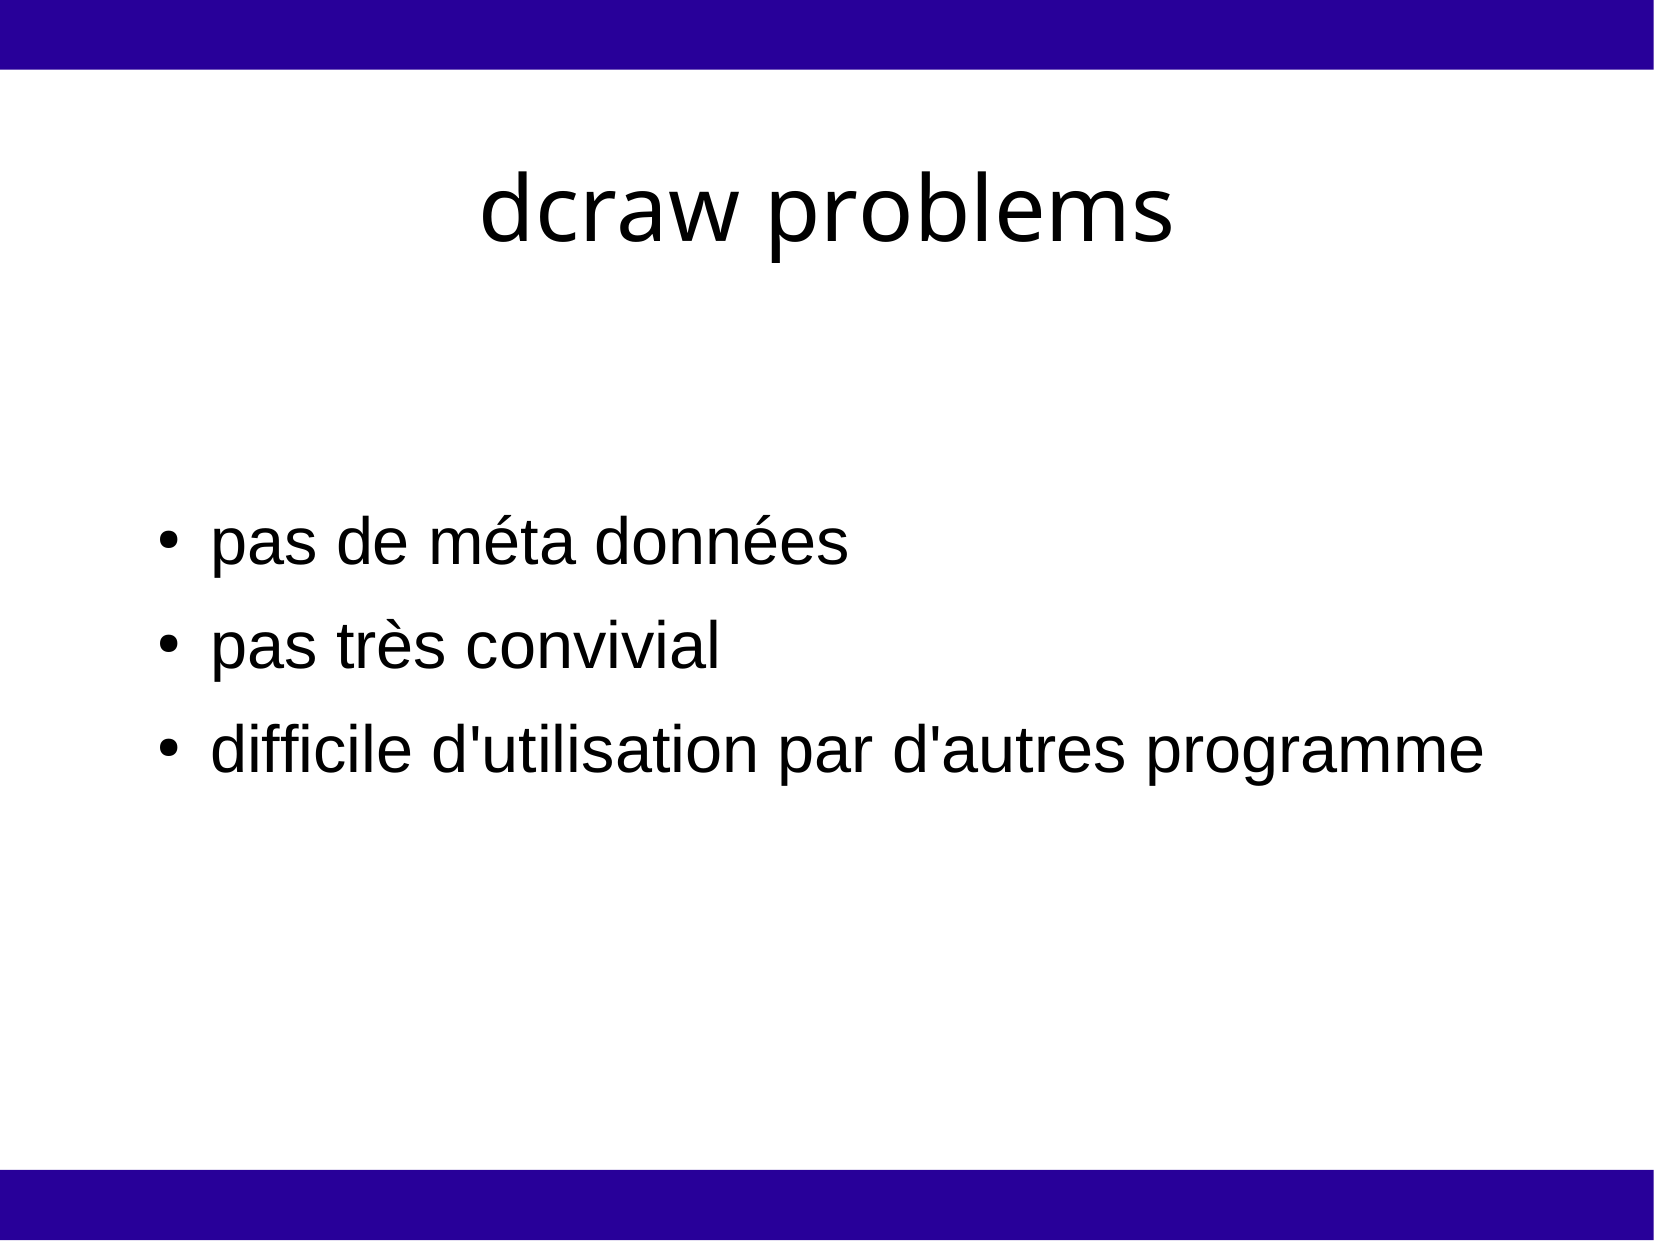

# dcraw problems
pas de méta données
pas très convivial
difficile d'utilisation par d'autres programme